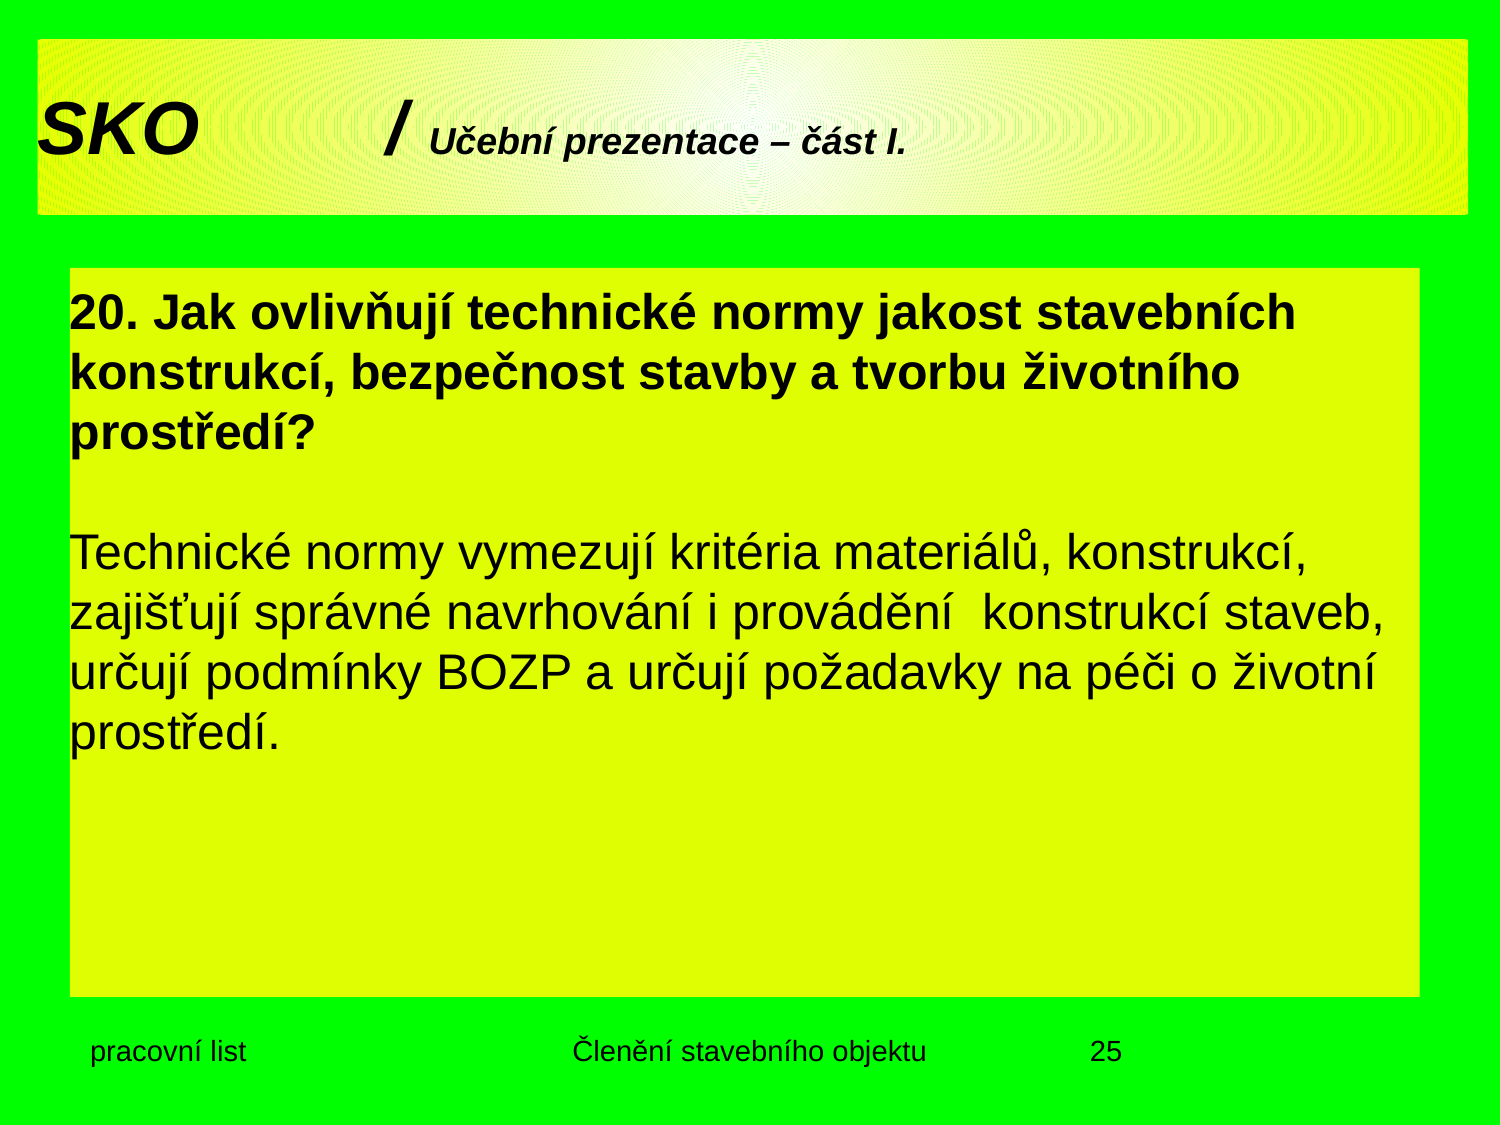

SKO / Učební prezentace – část I.
20. Jak ovlivňují technické normy jakost stavebních konstrukcí, bezpečnost stavby a tvorbu životního prostředí?
Technické normy vymezují kritéria materiálů, konstrukcí, zajišťují správné navrhování i provádění konstrukcí staveb, určují podmínky BOZP a určují požadavky na péči o životní prostředí.
pracovní list
Členění stavebního objektu